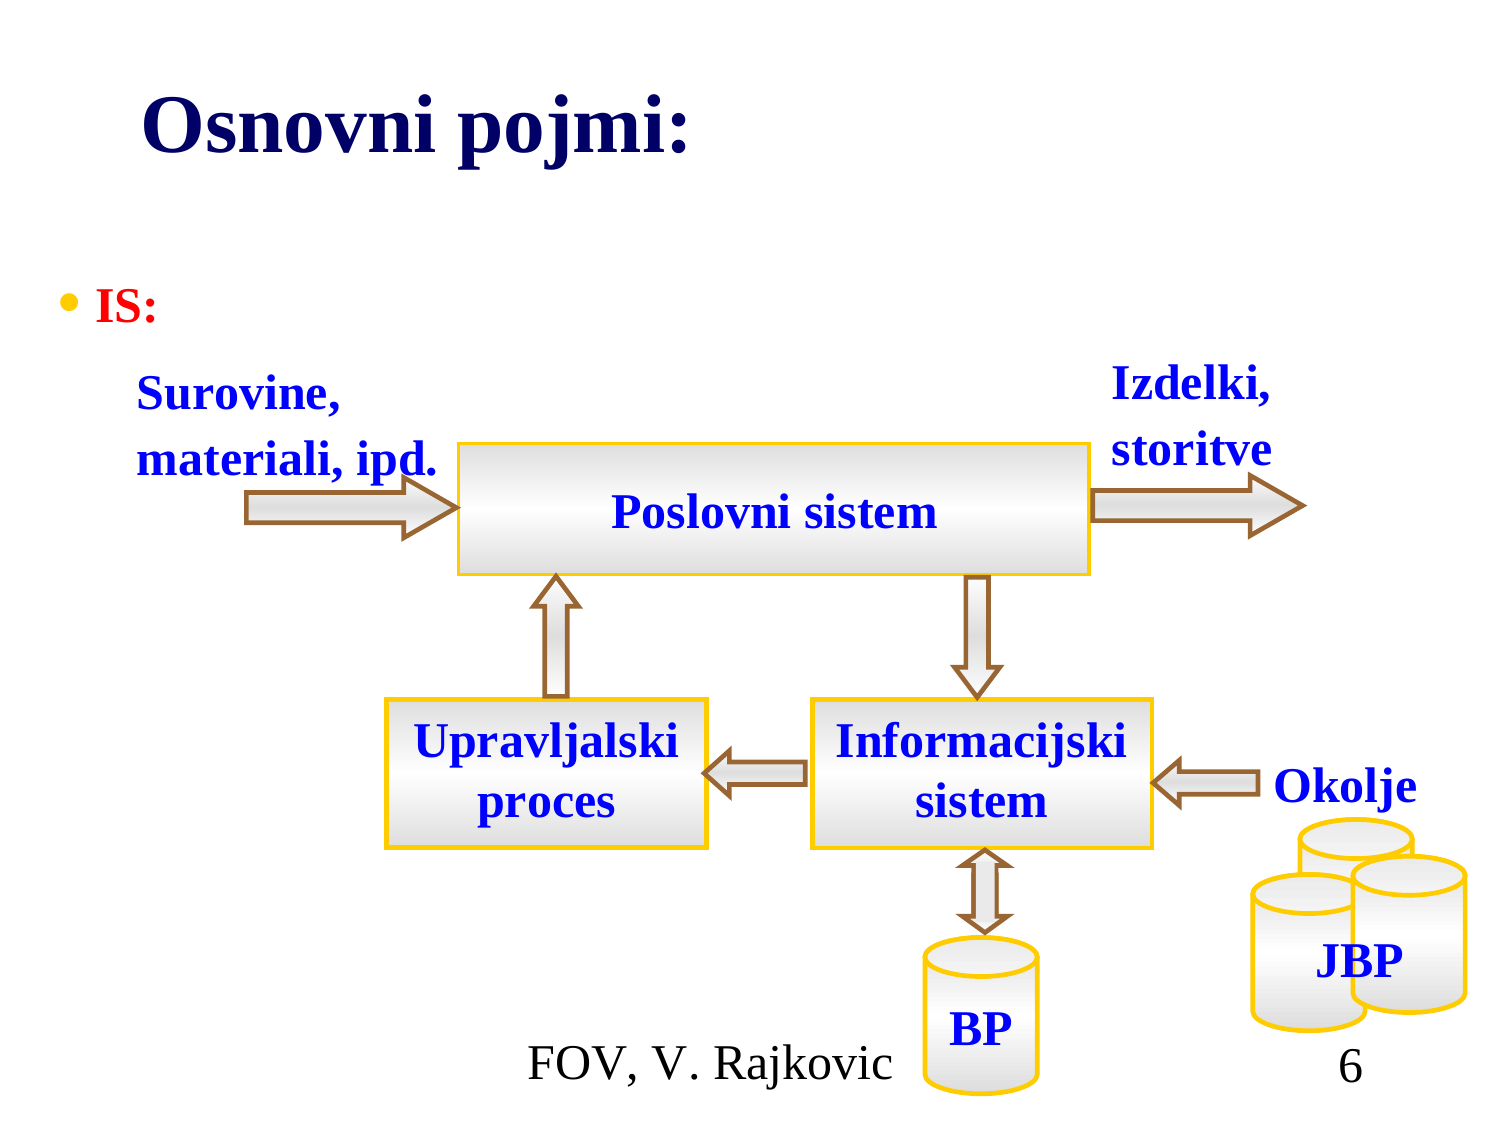

Osnovni pojmi:
 IS:
Izdelki, storitve
Surovine, materiali, ipd.
Poslovni sistem
Upravljalski
proces
Informacijski sistem
Okolje
JBP
BP
FOV, V. Rajkovic
6